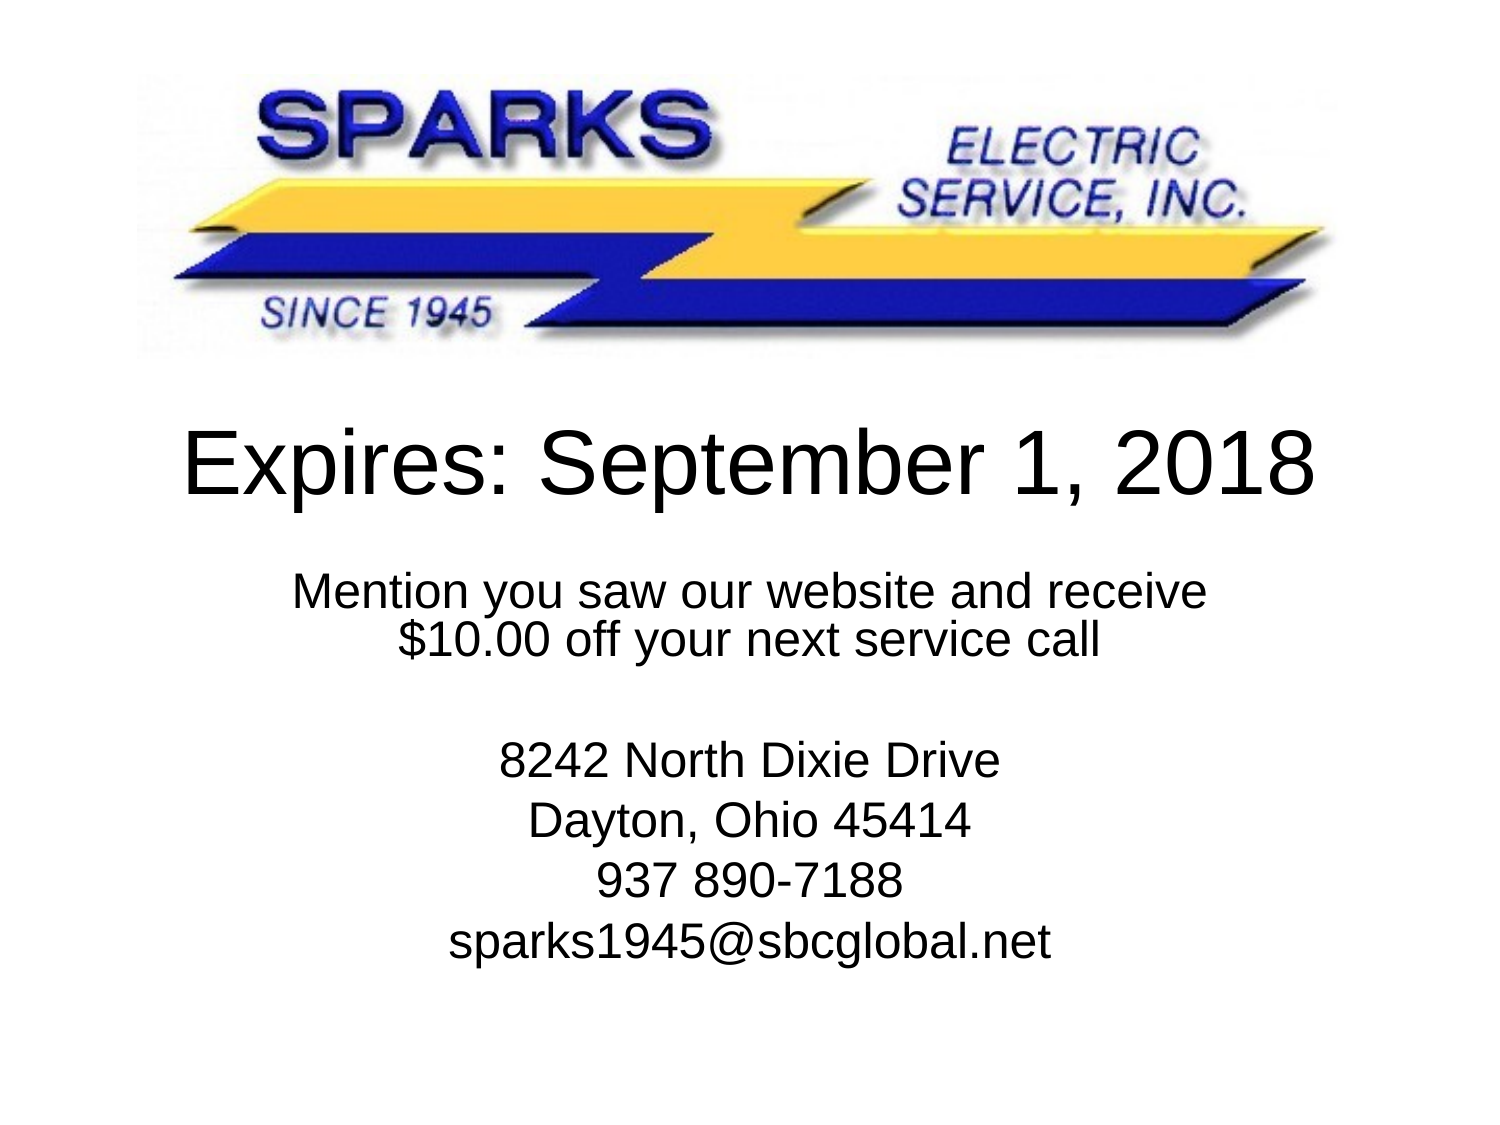

# Expires: September 1, 2018
Mention you saw our website and receive $10.00 off your next service call
8242 North Dixie Drive
Dayton, Ohio 45414
937 890-7188
sparks1945@sbcglobal.net